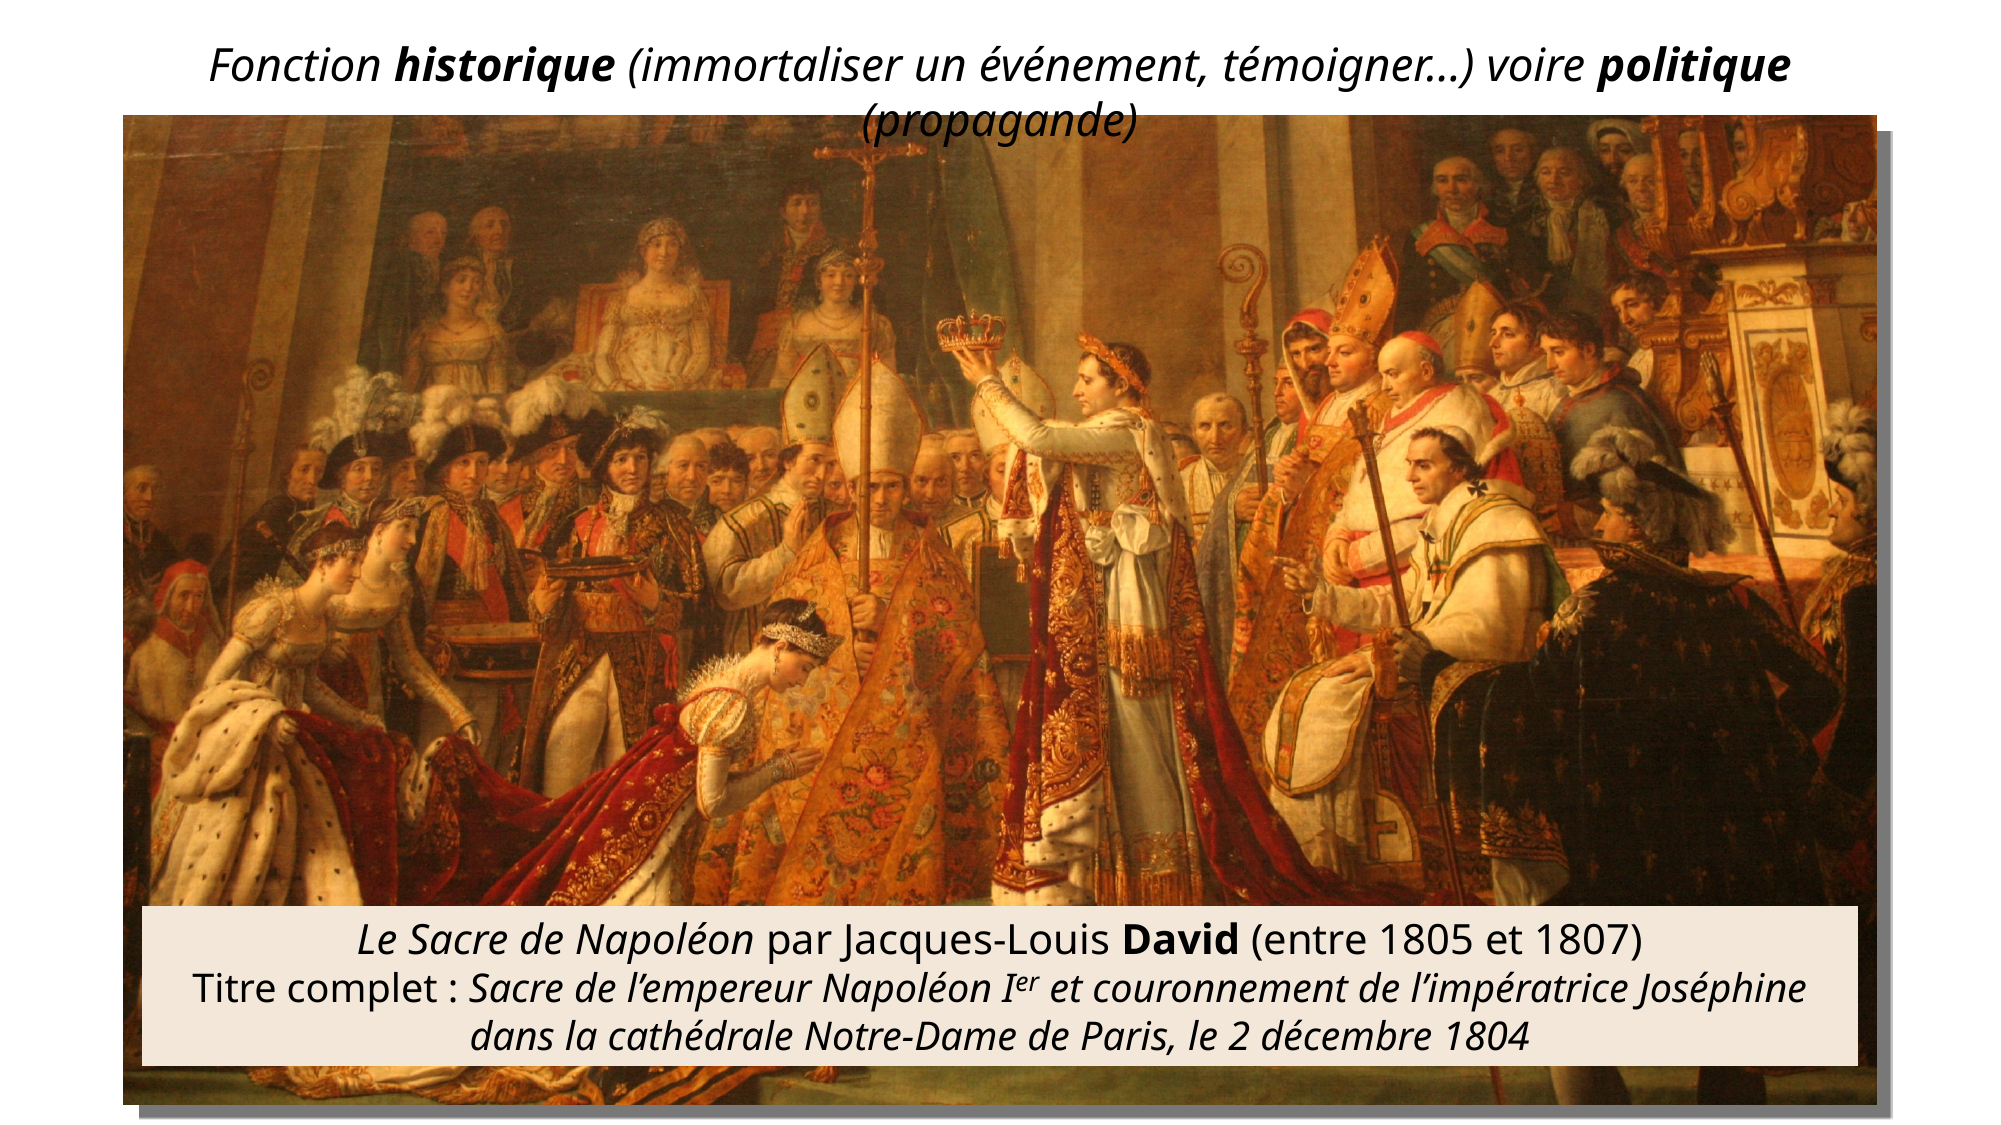

Fonction historique (immortaliser un événement, témoigner…) voire politique (propagande)
Le Sacre de Napoléon par Jacques-Louis David (entre 1805 et 1807)
Titre complet : Sacre de l’empereur Napoléon Ier et couronnement de l’impératrice Joséphine dans la cathédrale Notre-Dame de Paris, le 2 décembre 1804